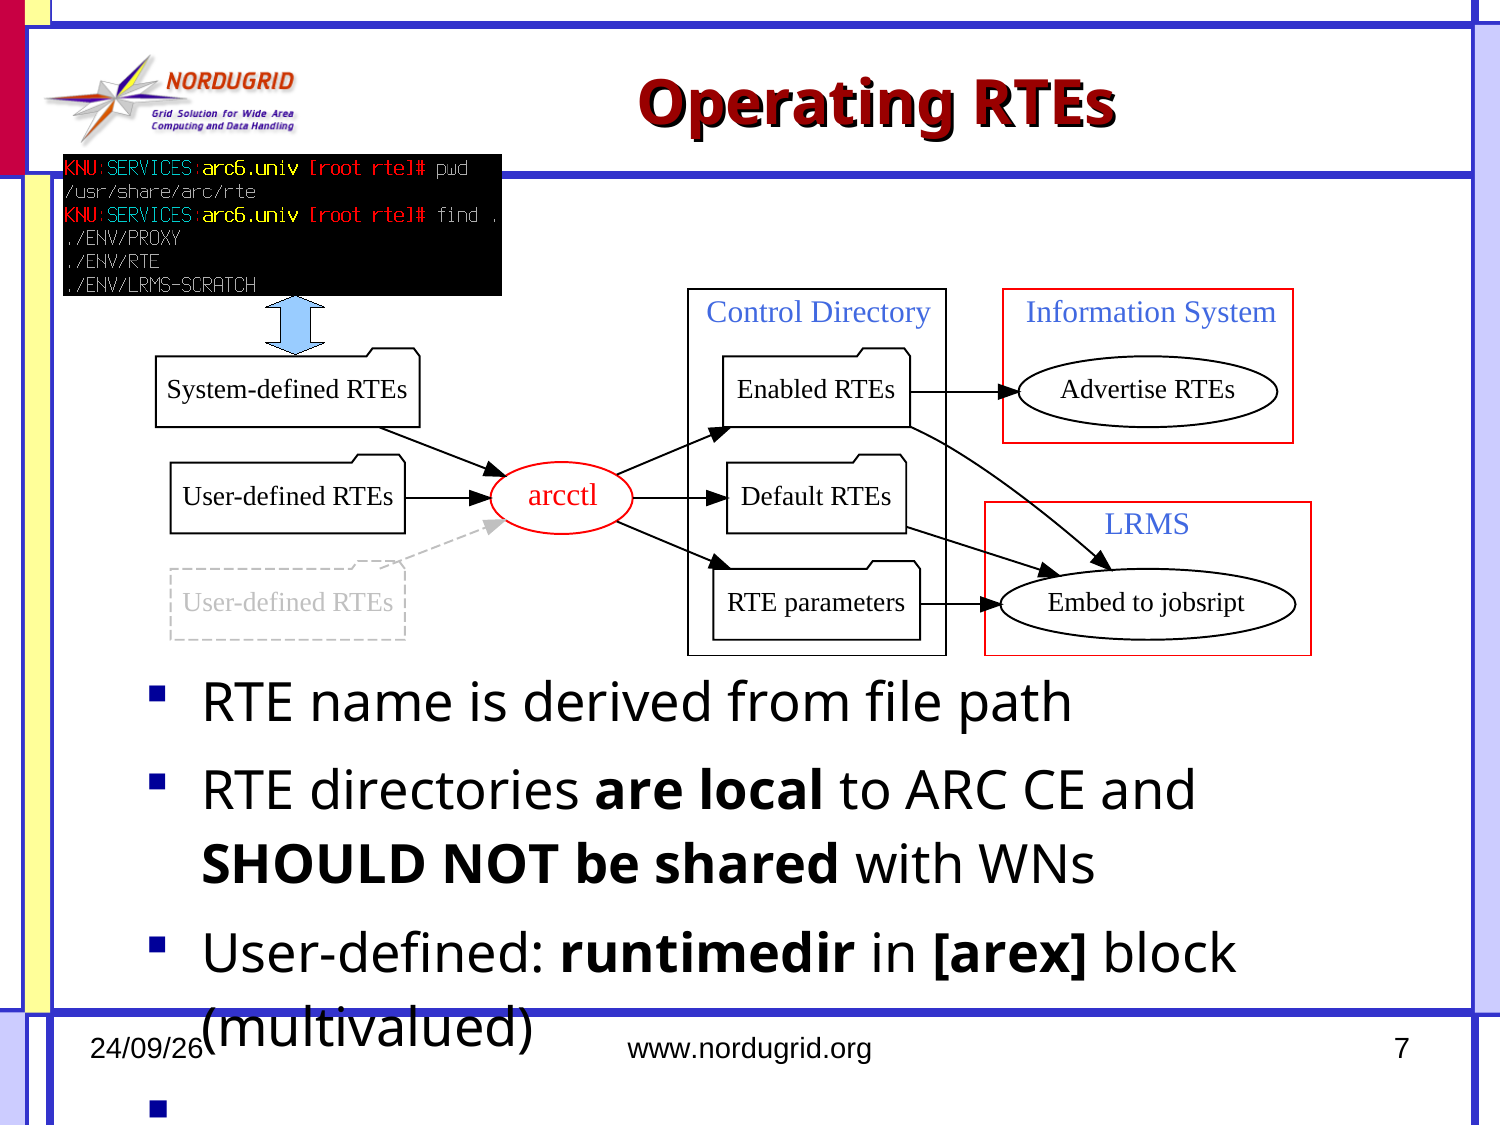

# Operating RTEs
RTE name is derived from file path
RTE directories are local to ARC CE and SHOULD NOT be shared with WNs
User-defined: runtimedir in [arex] block (multivalued)
www.nordugrid.org
7